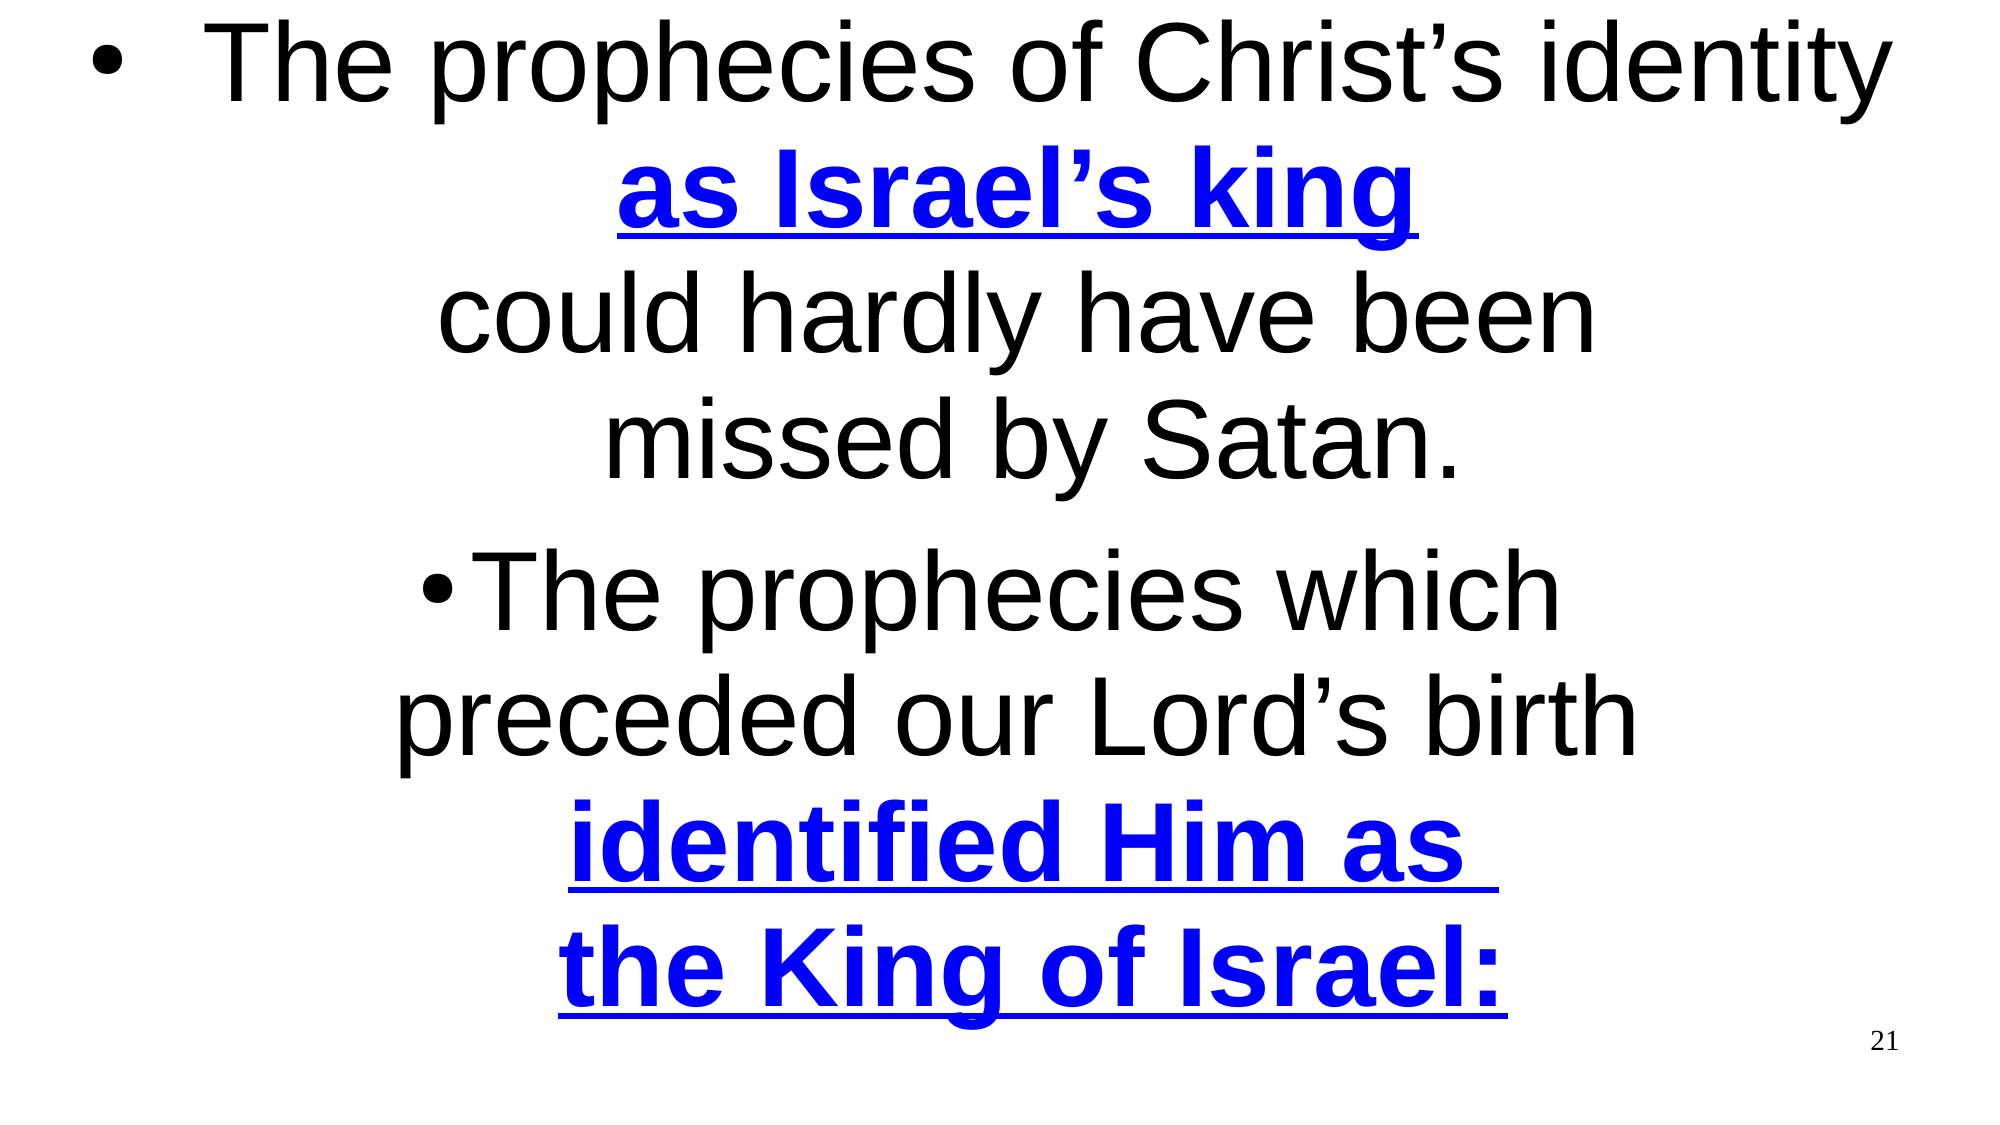

# The prophecies of Christ’s identity as Israel’s king could hardly have been missed by Satan.
The prophecies which
preceded our Lord’s birth
identified Him as
the King of Israel:
21